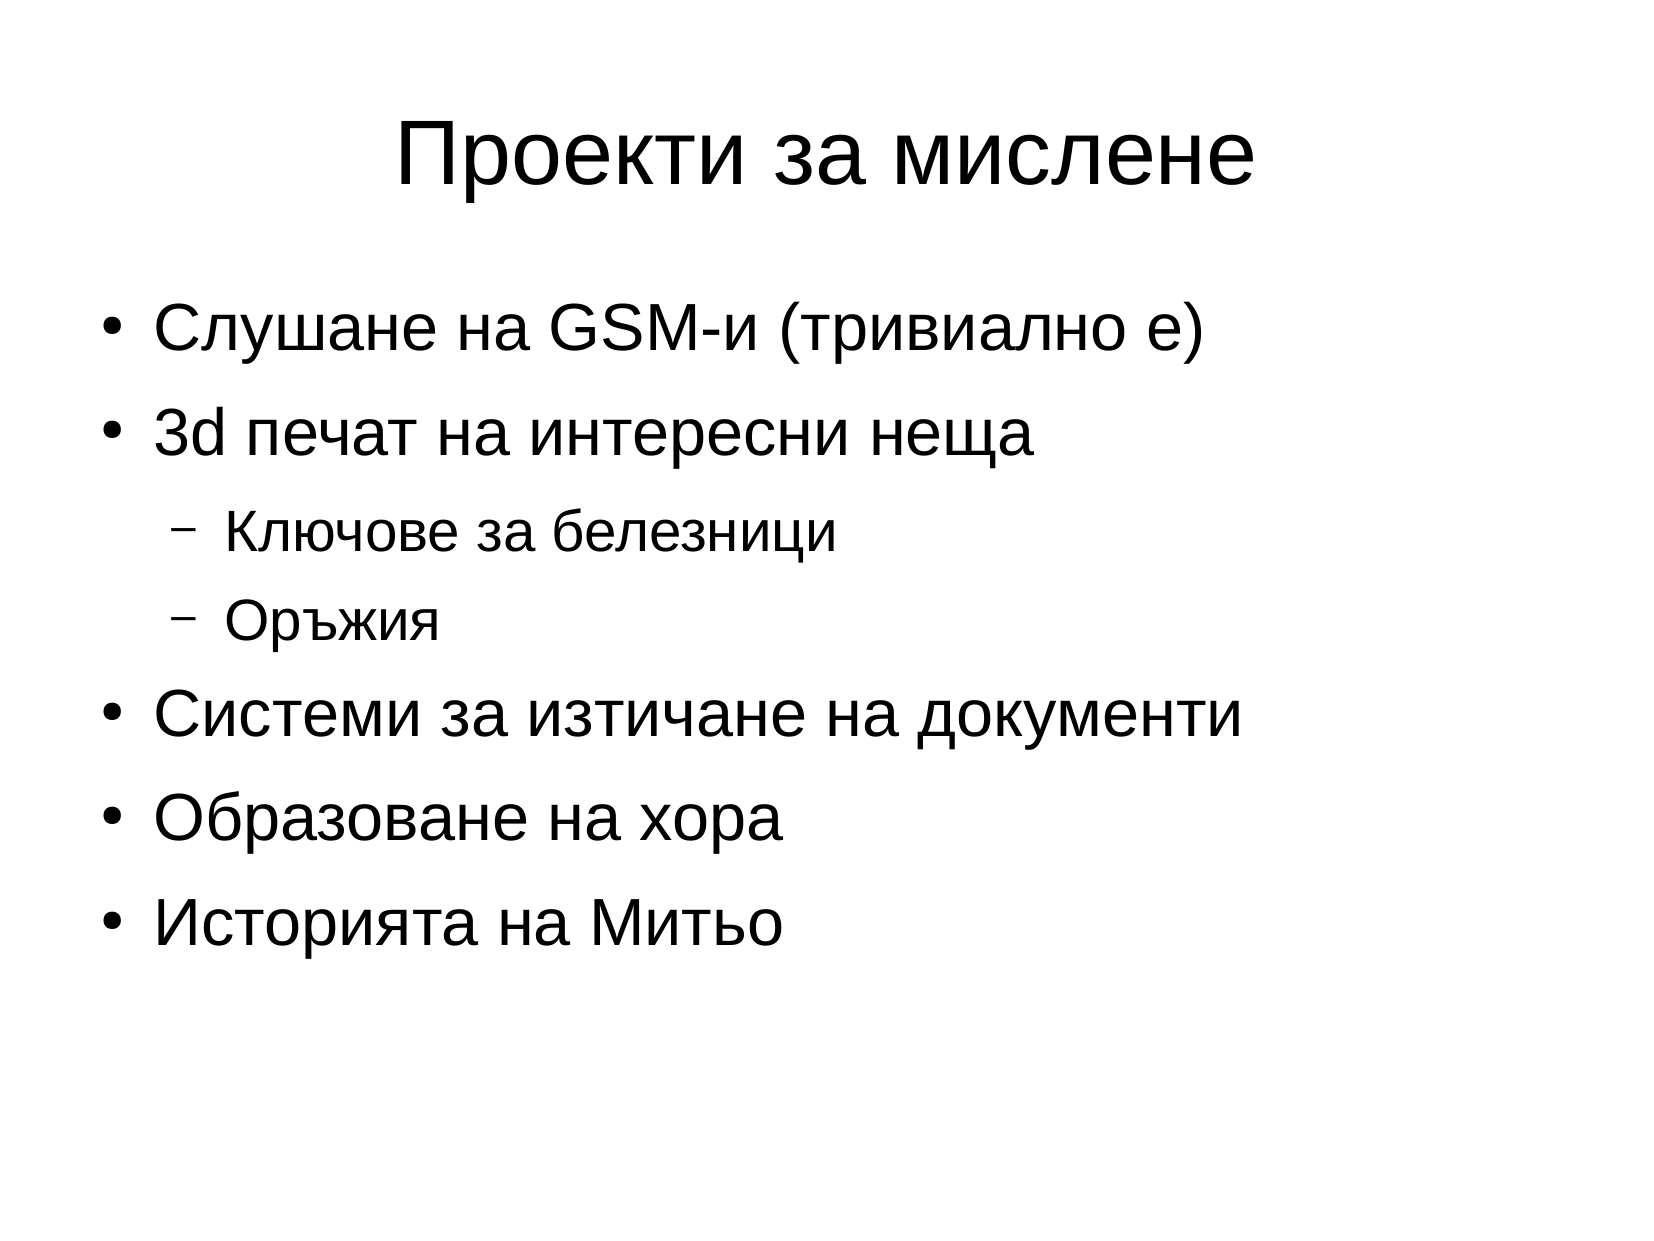

# Проекти за мислене
Слушане на GSM-и (тривиално е)
3d печат на интересни неща
Ключове за белезници
Оръжия
Системи за изтичане на документи
Образоване на хора
Историята на Митьо